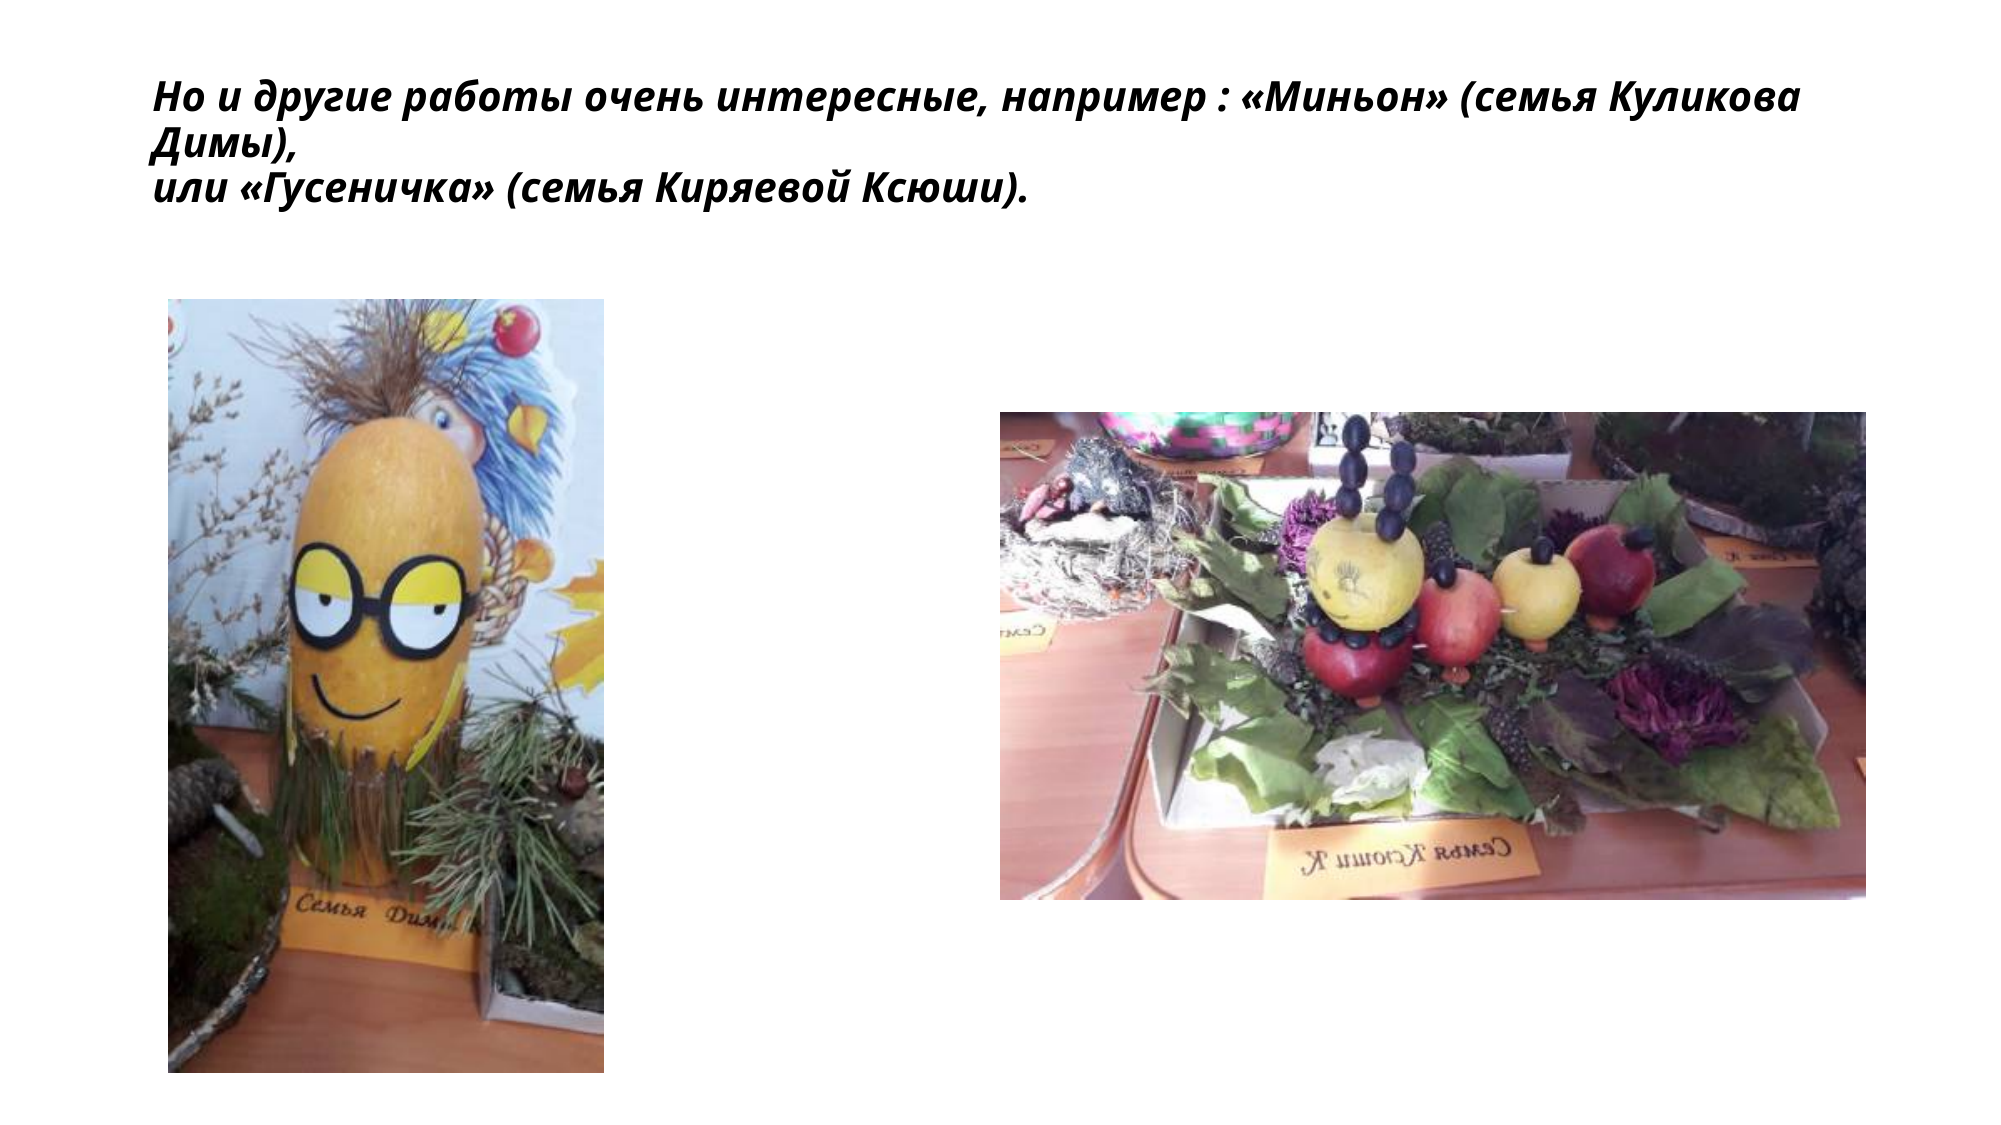

# Но и другие работы очень интересные, например : «Миньон» (семья Куликова Димы), или «Гусеничка» (семья Киряевой Ксюши).